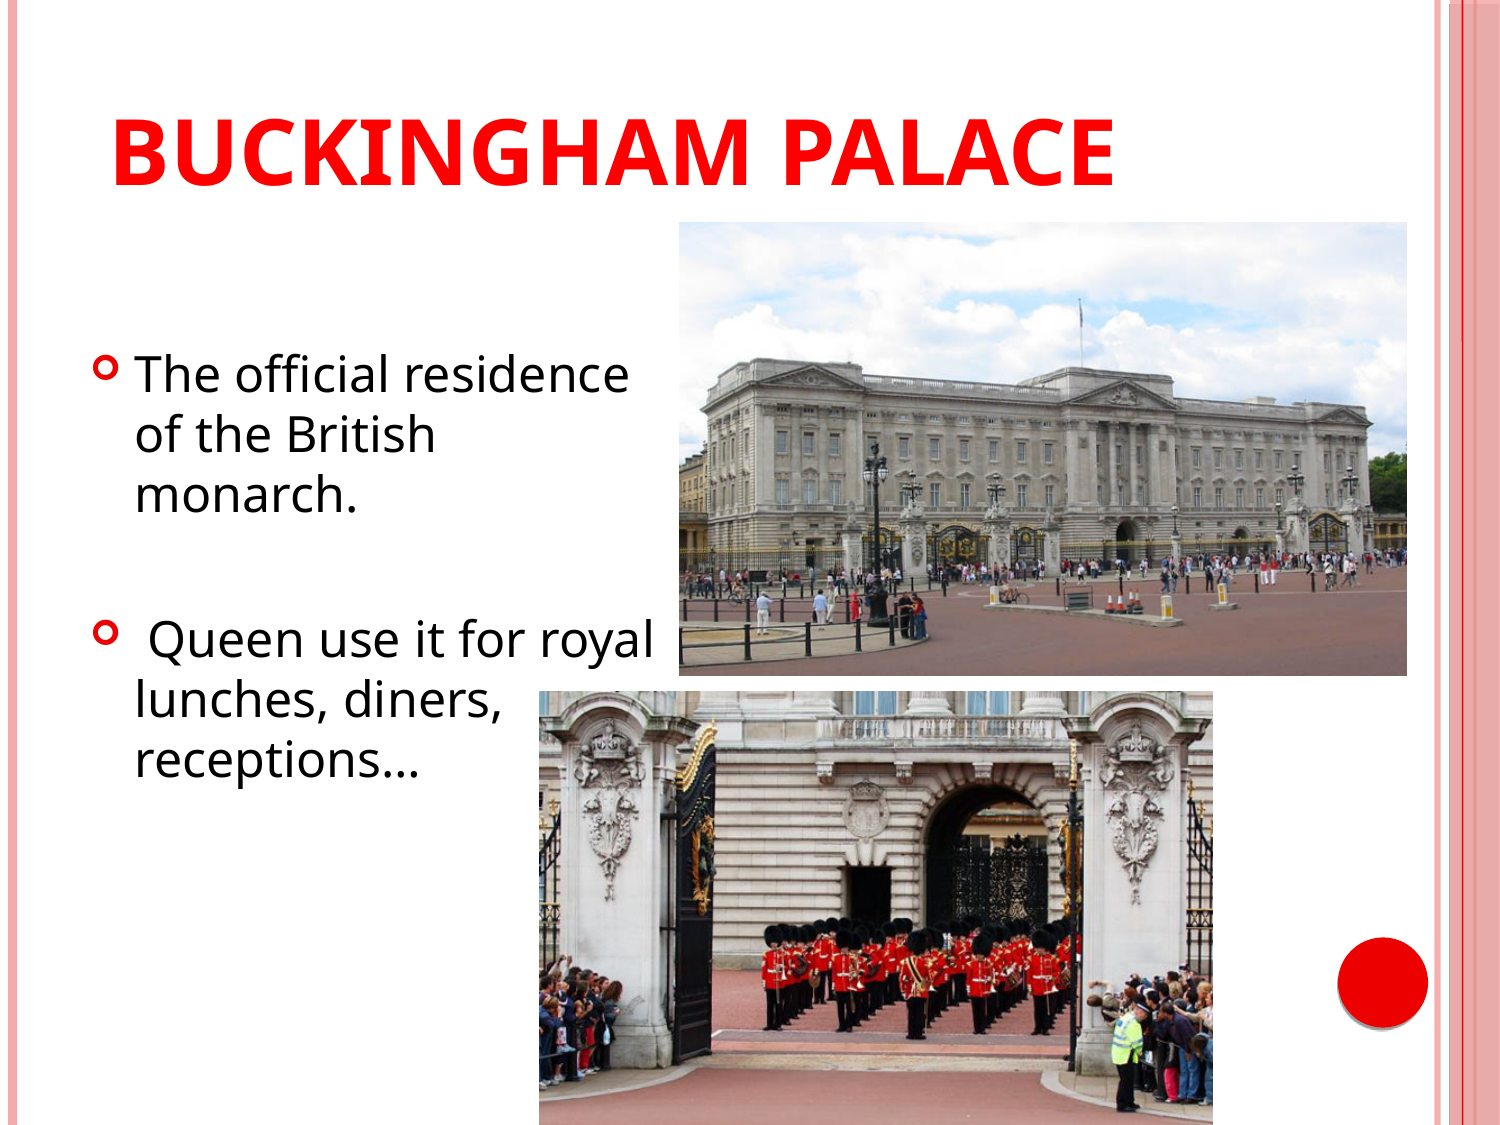

# BUCKINGHAM PALACE
The official residence of the British monarch.
 Queen use it for royal lunches, diners, receptions…